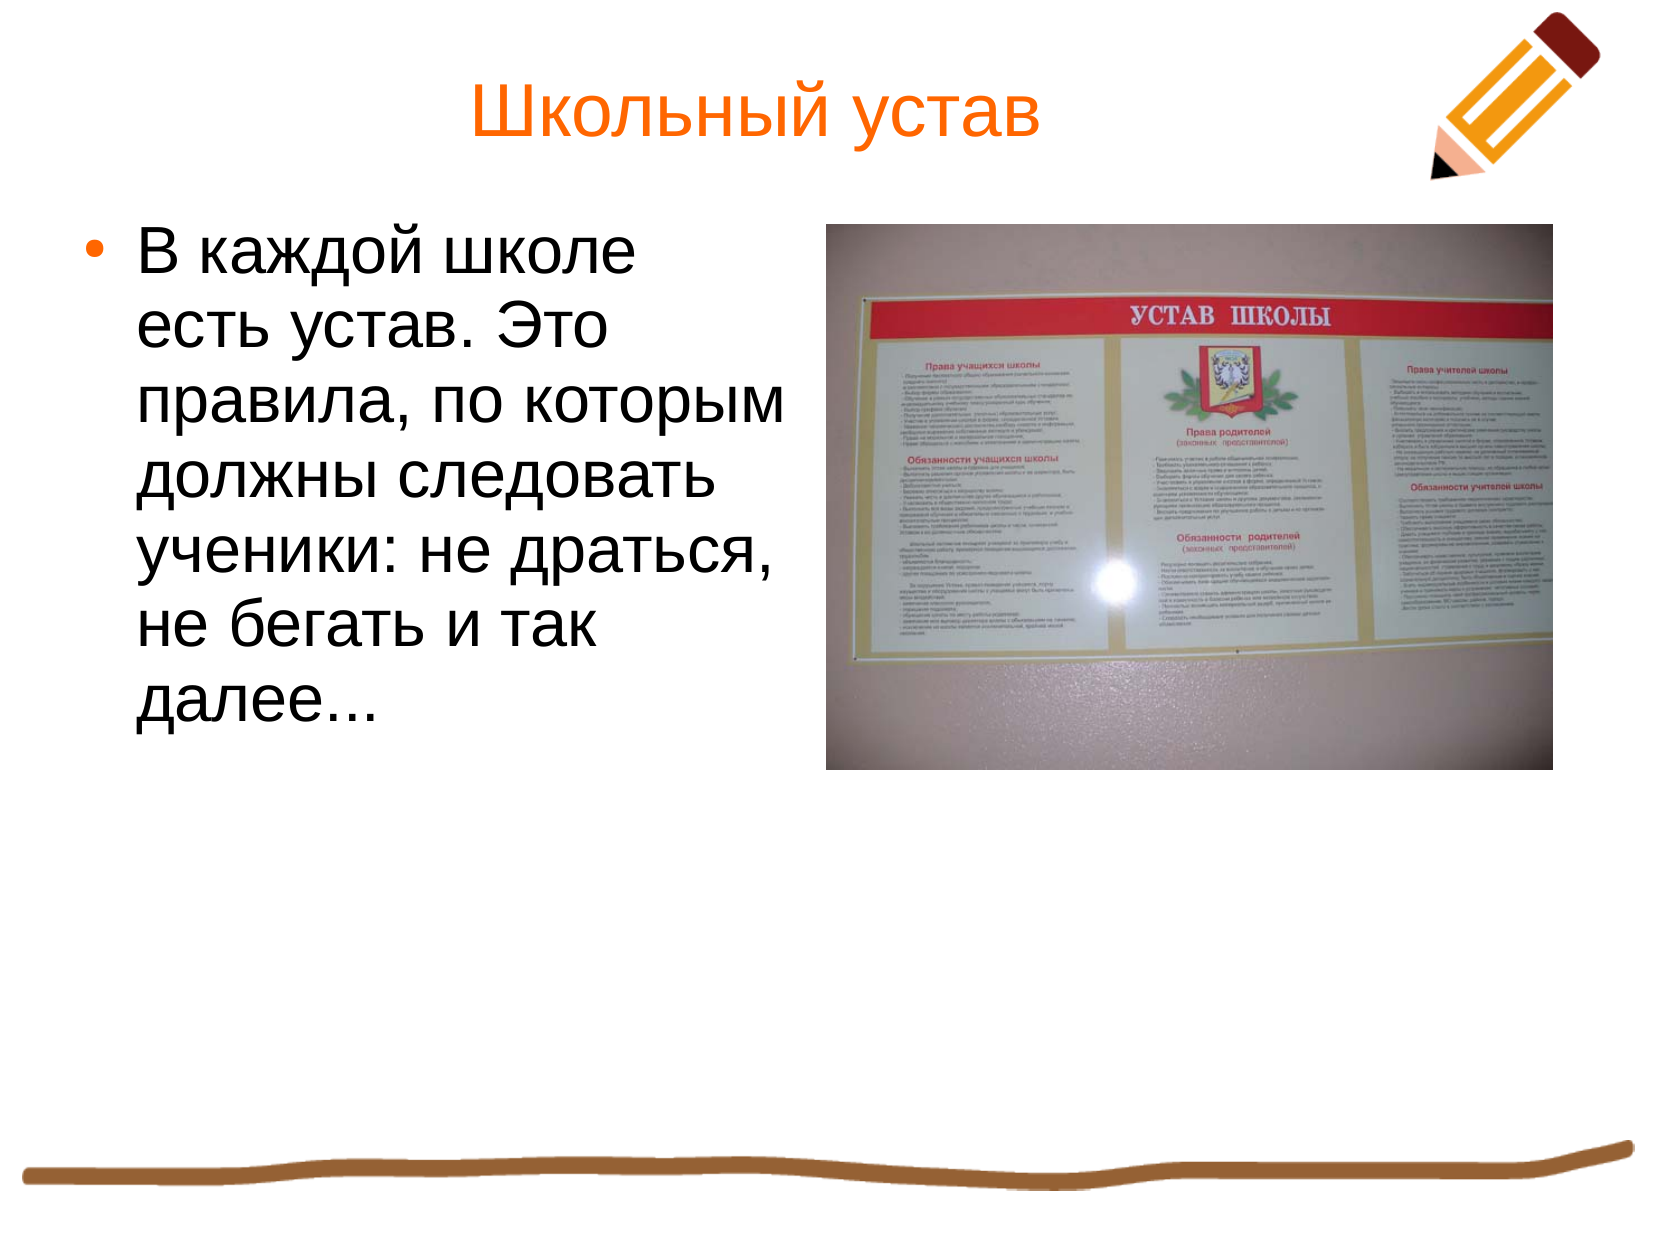

# Школьный устав
В каждой школе есть устав. Это правила, по которым должны следовать ученики: не драться, не бегать и так далее...